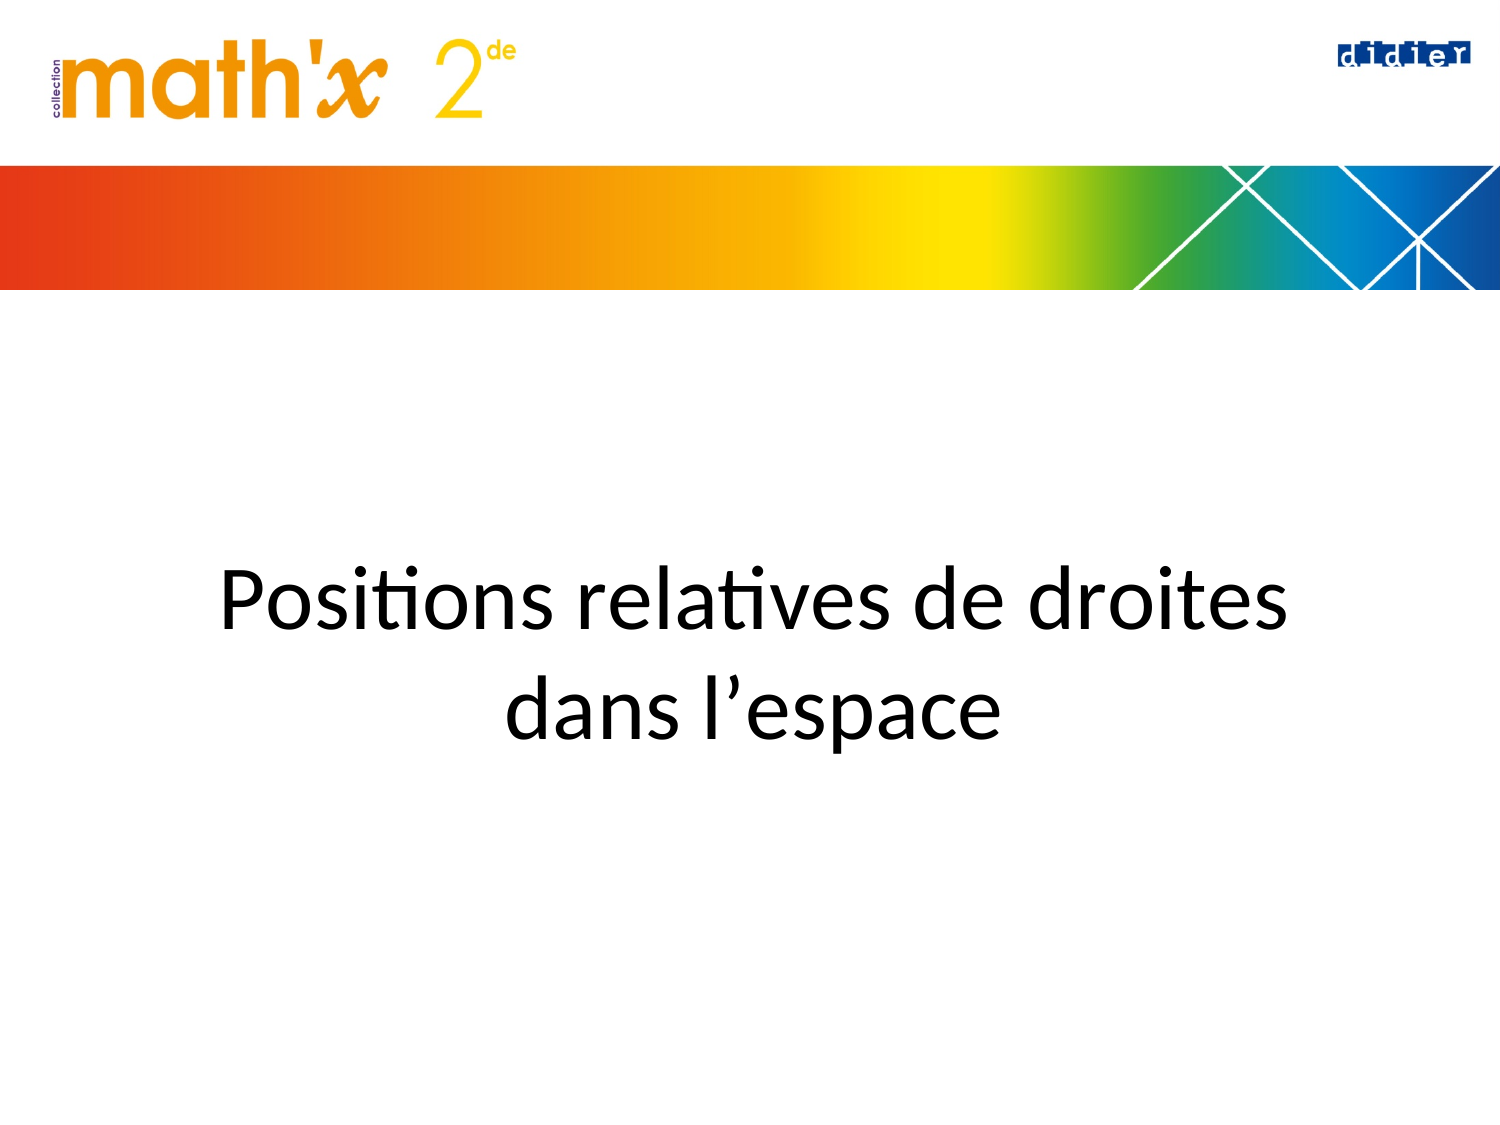

# Positions relatives de droites dans l’espace